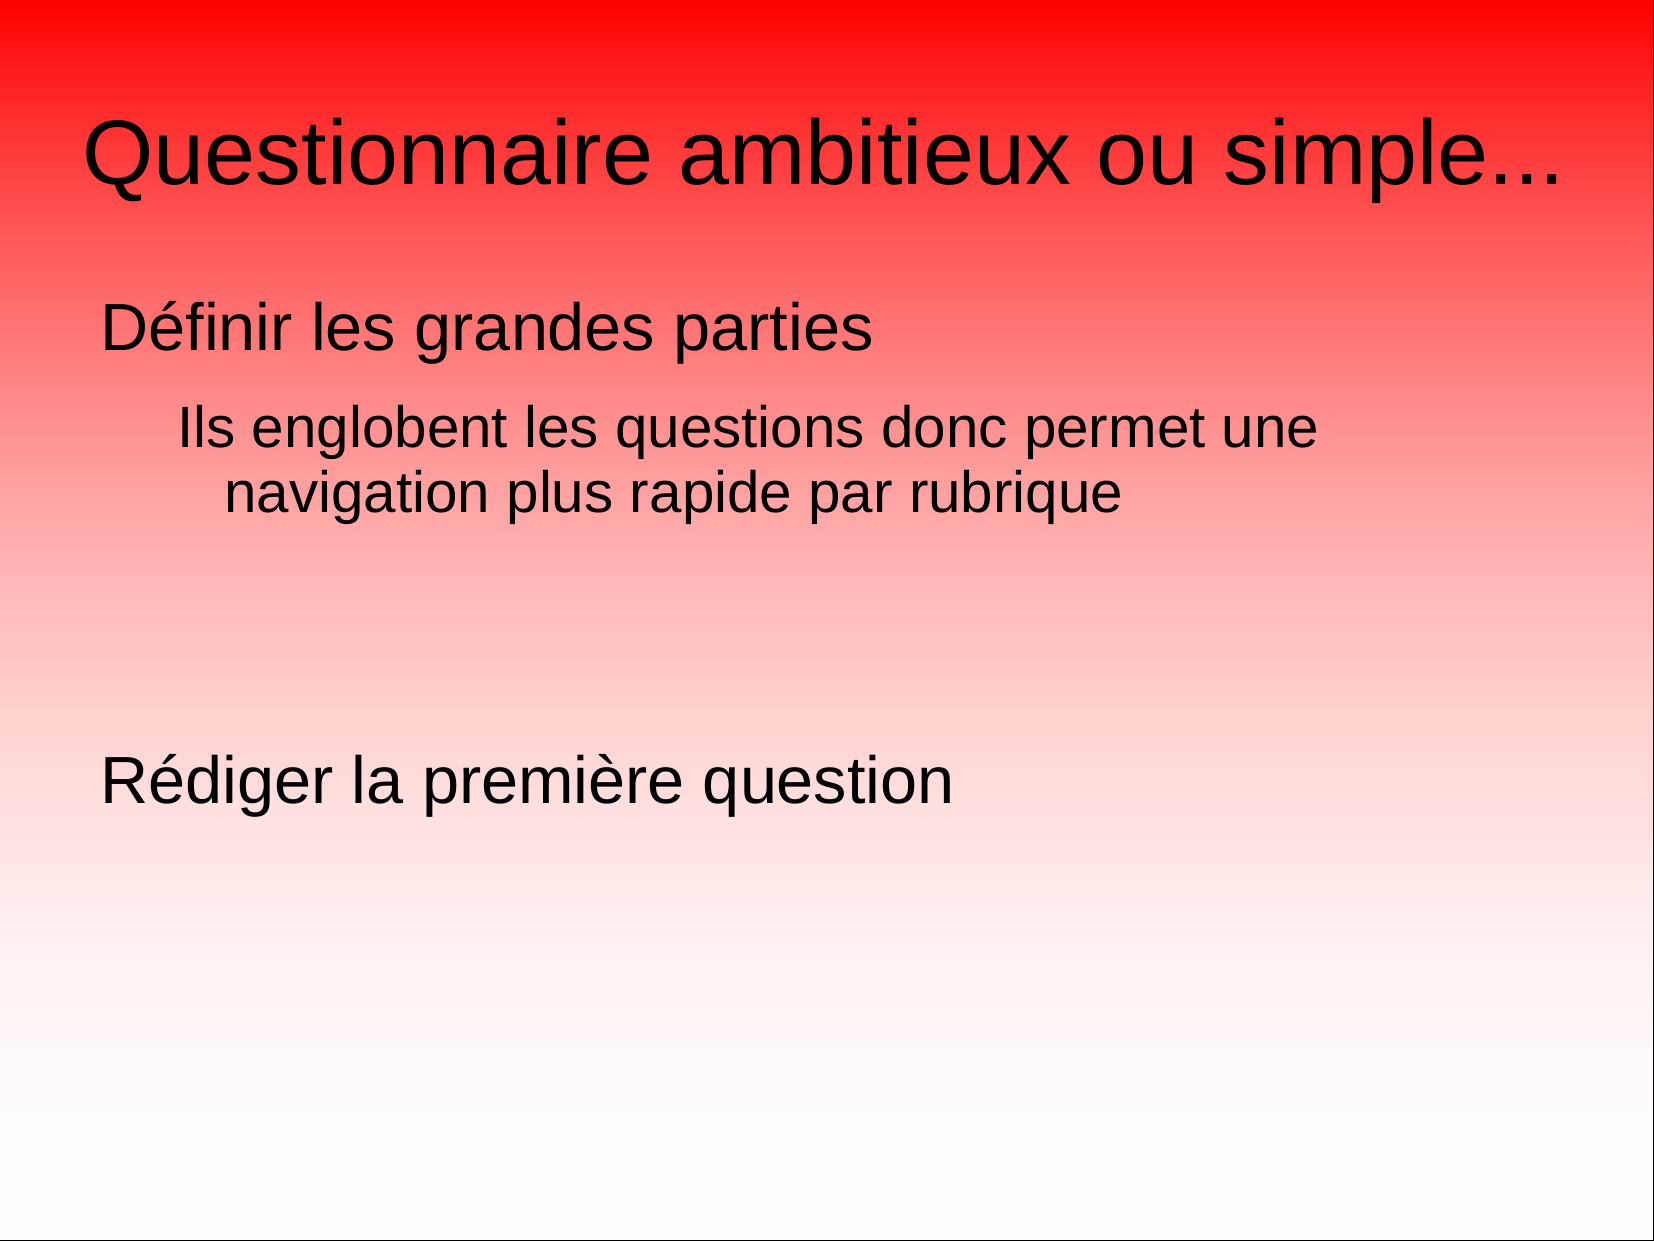

# Questionnaire ambitieux ou simple...
Définir les grandes parties
Ils englobent les questions donc permet une navigation plus rapide par rubrique
Rédiger la première question